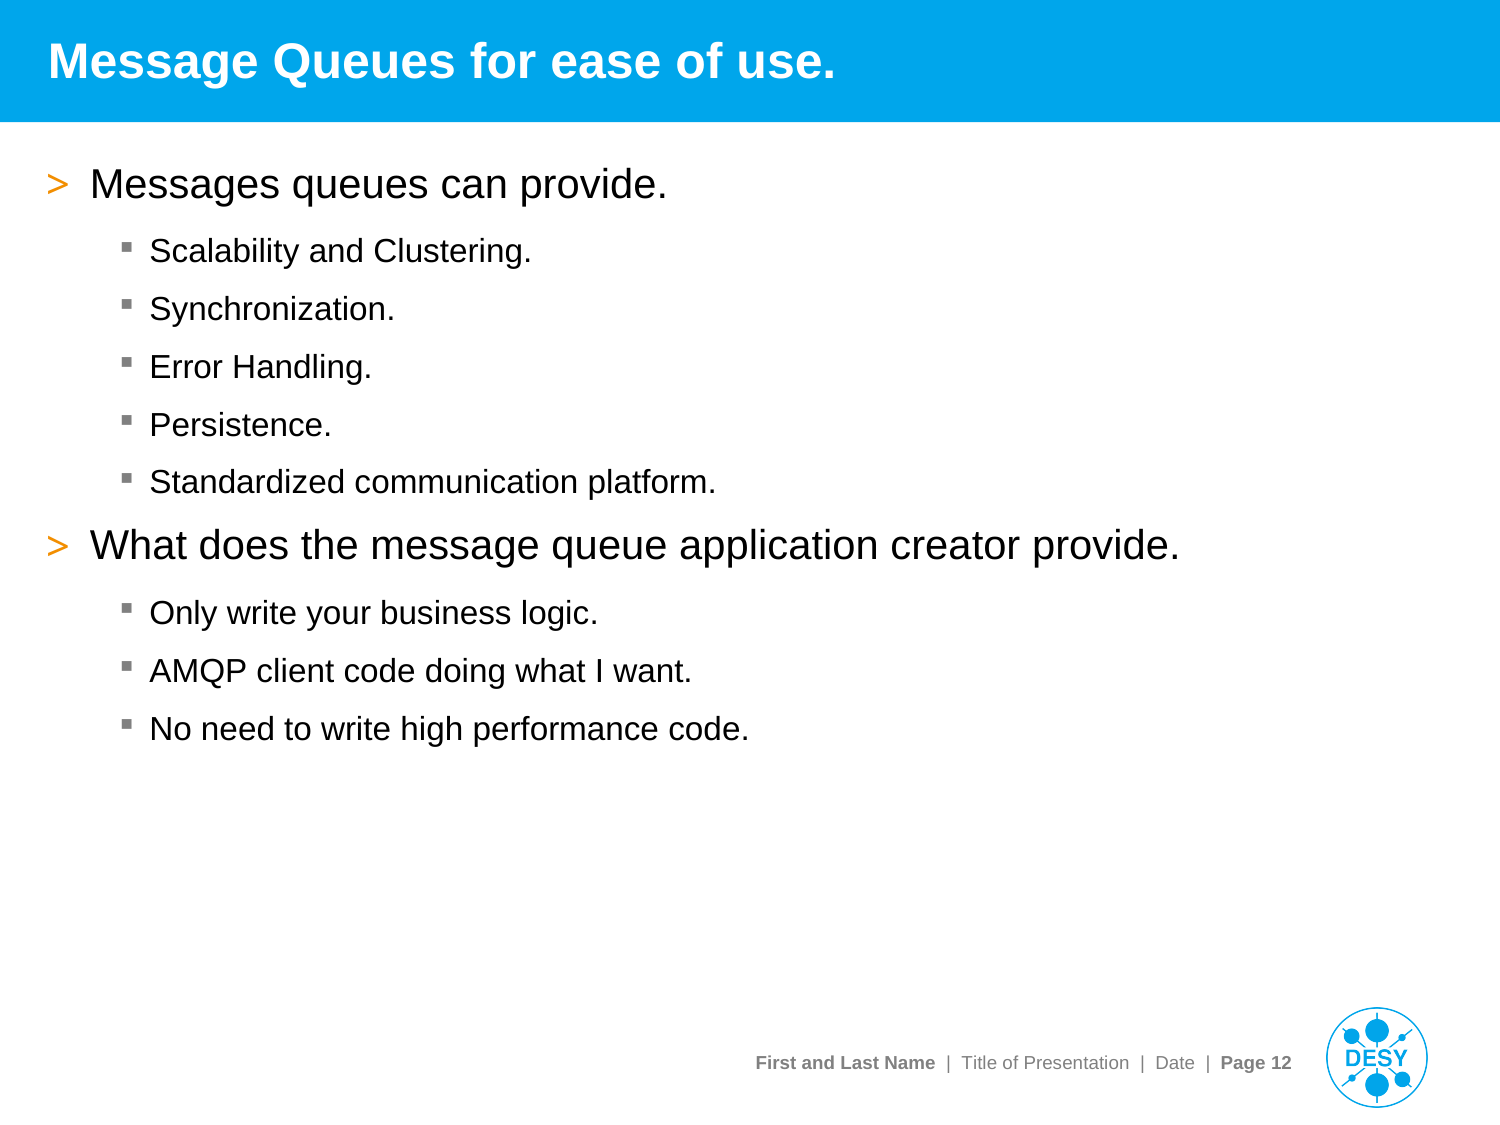

# Message Queues for ease of use.
Messages queues can provide.
Scalability and Clustering.
Synchronization.
Error Handling.
Persistence.
Standardized communication platform.
What does the message queue application creator provide.
Only write your business logic.
AMQP client code doing what I want.
No need to write high performance code.